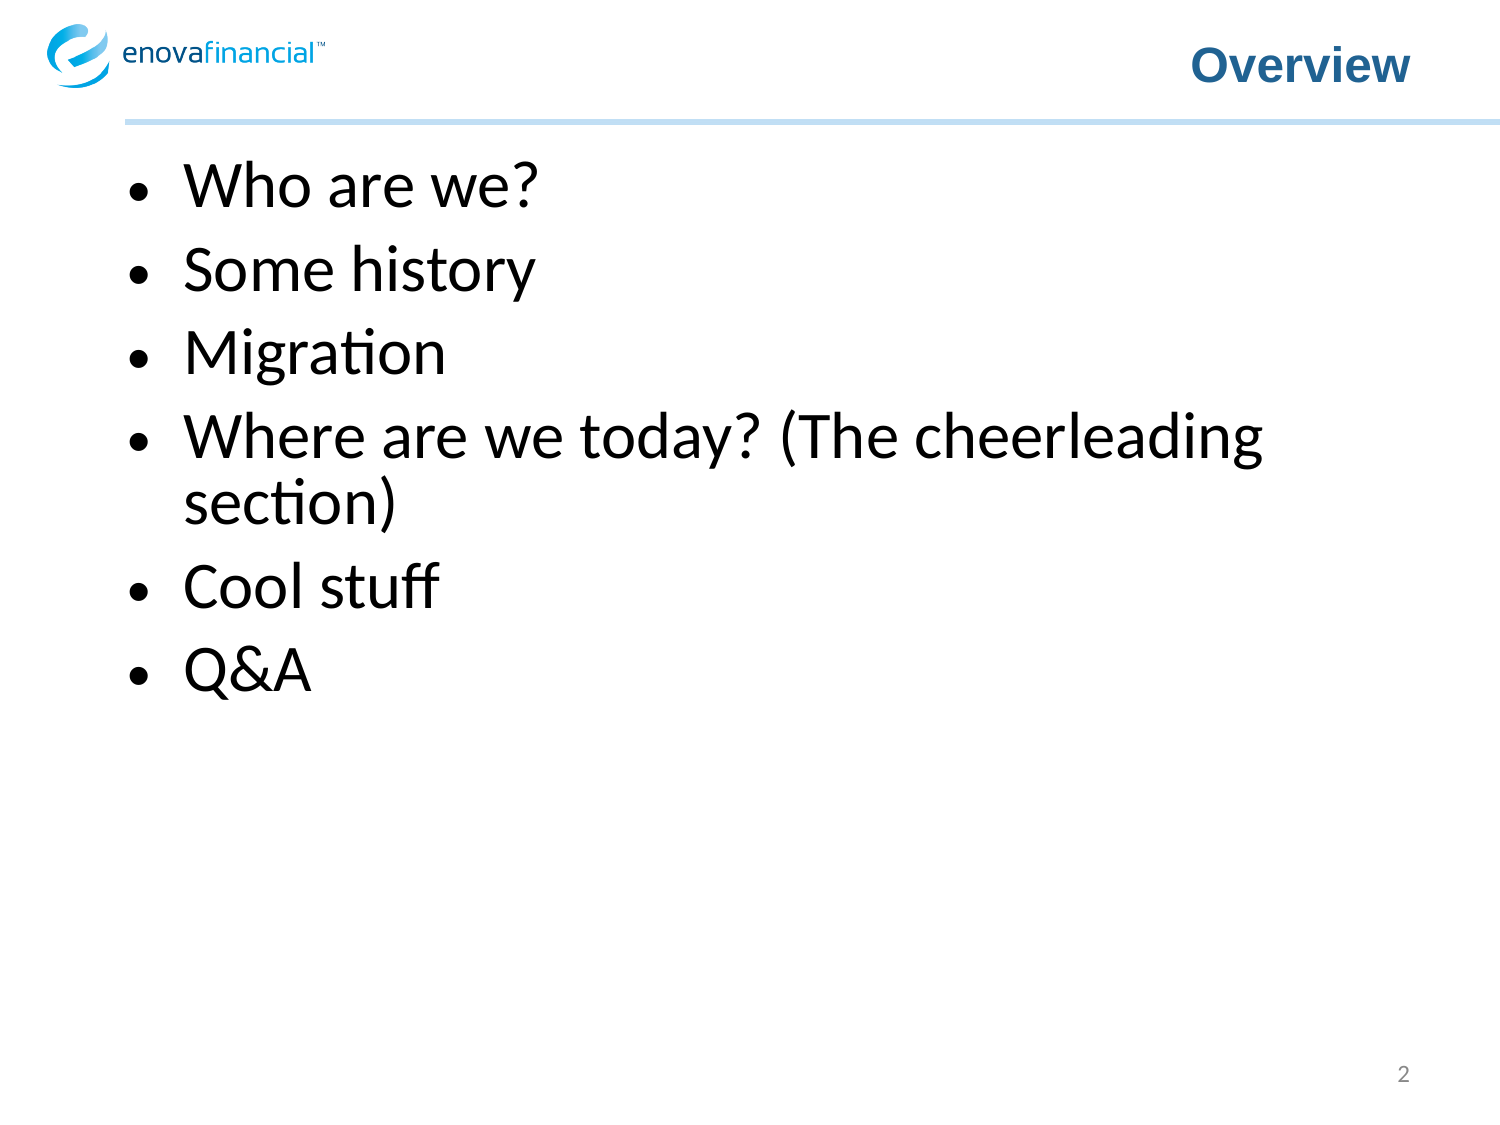

Overview
# Who are we?
Some history
Migration
Where are we today? (The cheerleading section)
Cool stuff
Q&A
2